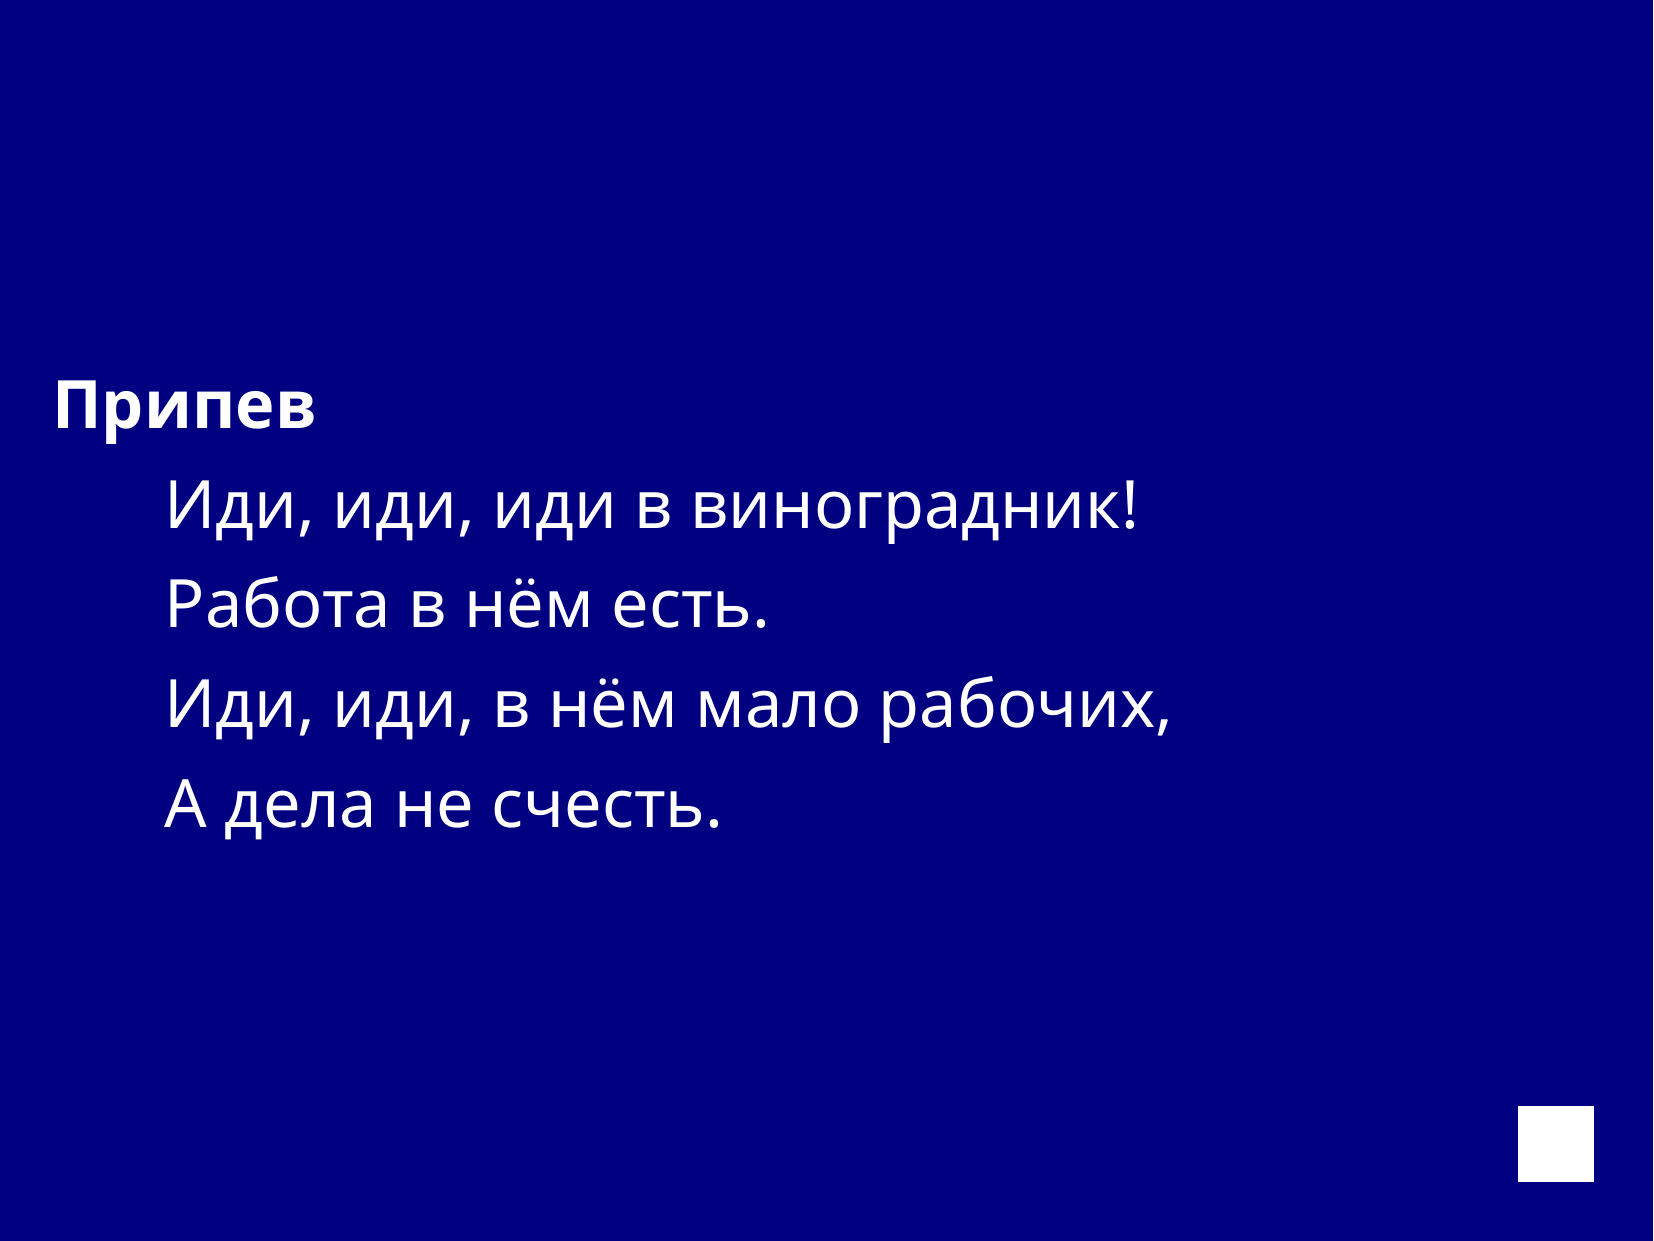

Припев
	Иди, иди, иди в виноградник!
	Работа в нём есть.
	Иди, иди, в нём мало рабочих,
	А дела не счесть.